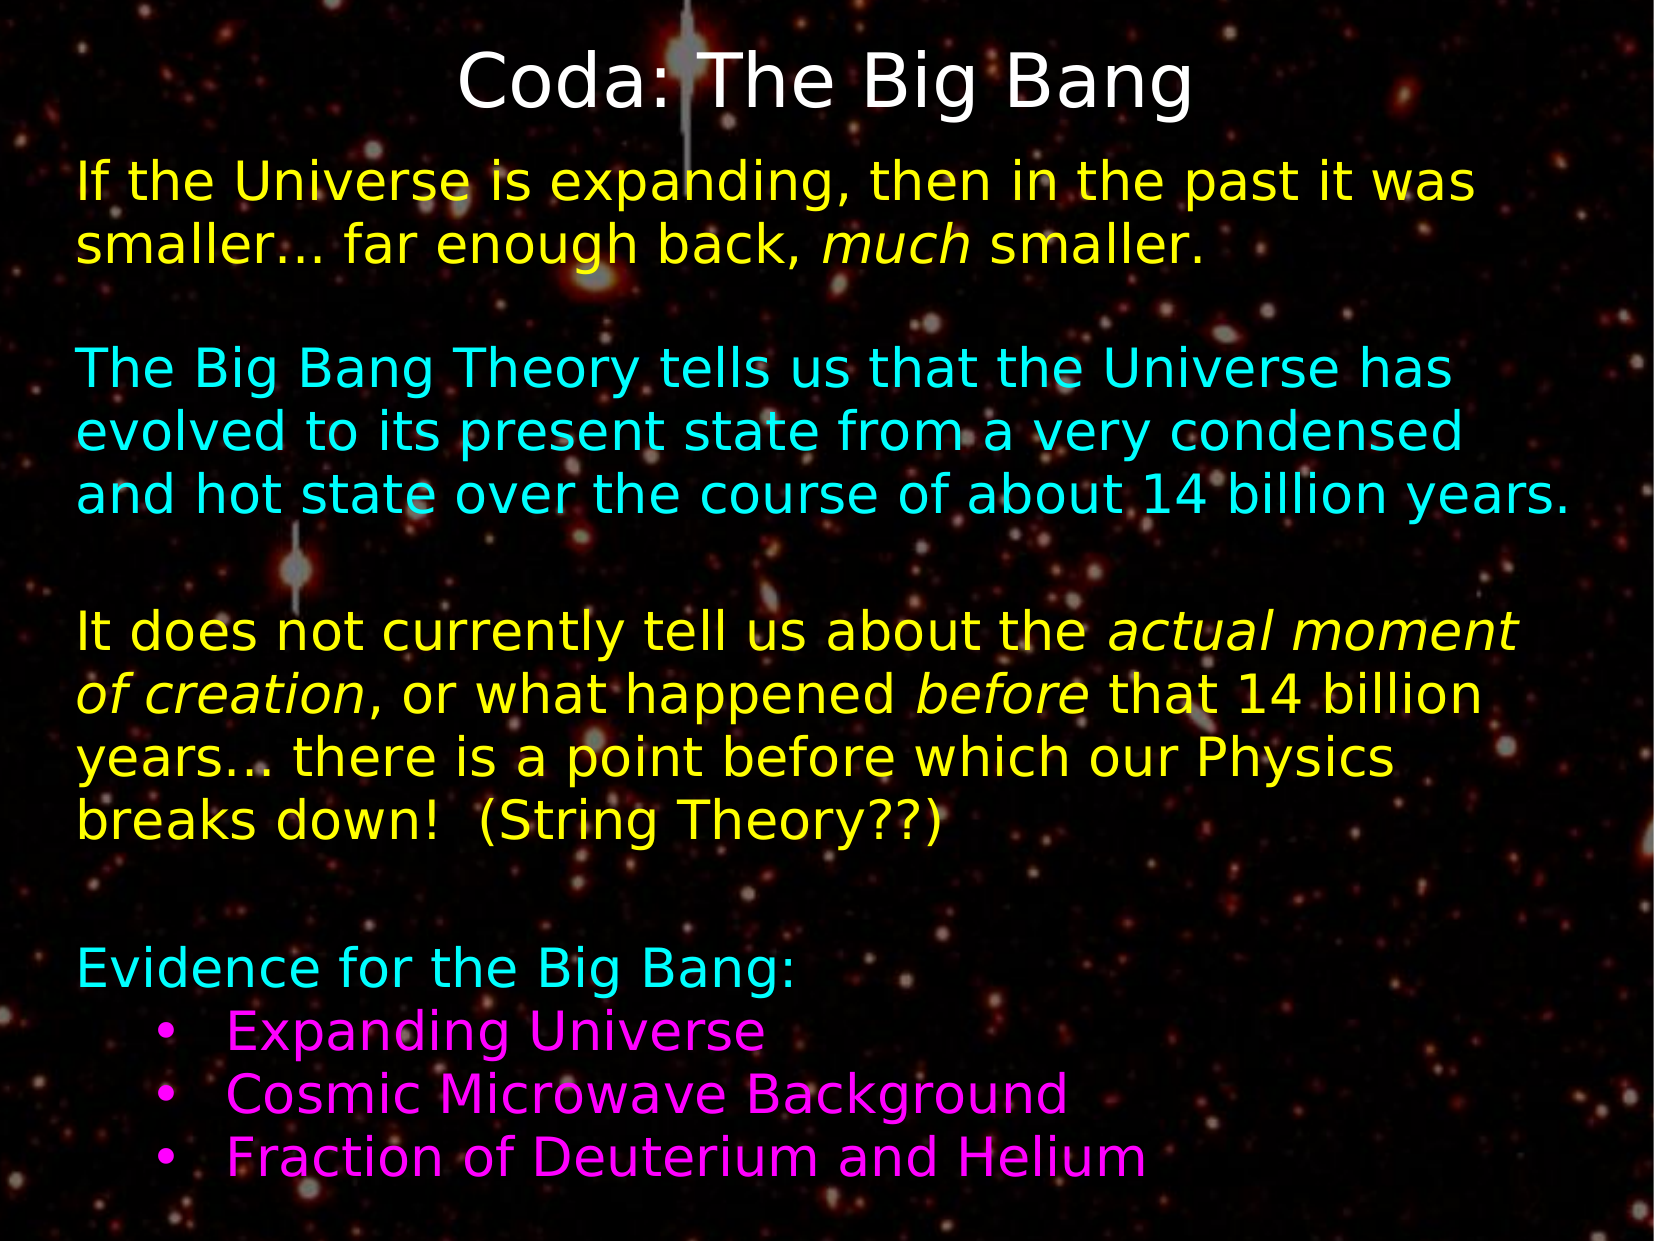

Coda: The Big Bang
If the Universe is expanding, then in the past it was smaller... far enough back, much smaller.
The Big Bang Theory tells us that the Universe has evolved to its present state from a very condensed and hot state over the course of about 14 billion years.
It does not currently tell us about the actual moment of creation, or what happened before that 14 billion years... there is a point before which our Physics breaks down! (String Theory??)
Evidence for the Big Bang:
•	Expanding Universe
•	Cosmic Microwave Background
•	Fraction of Deuterium and Helium